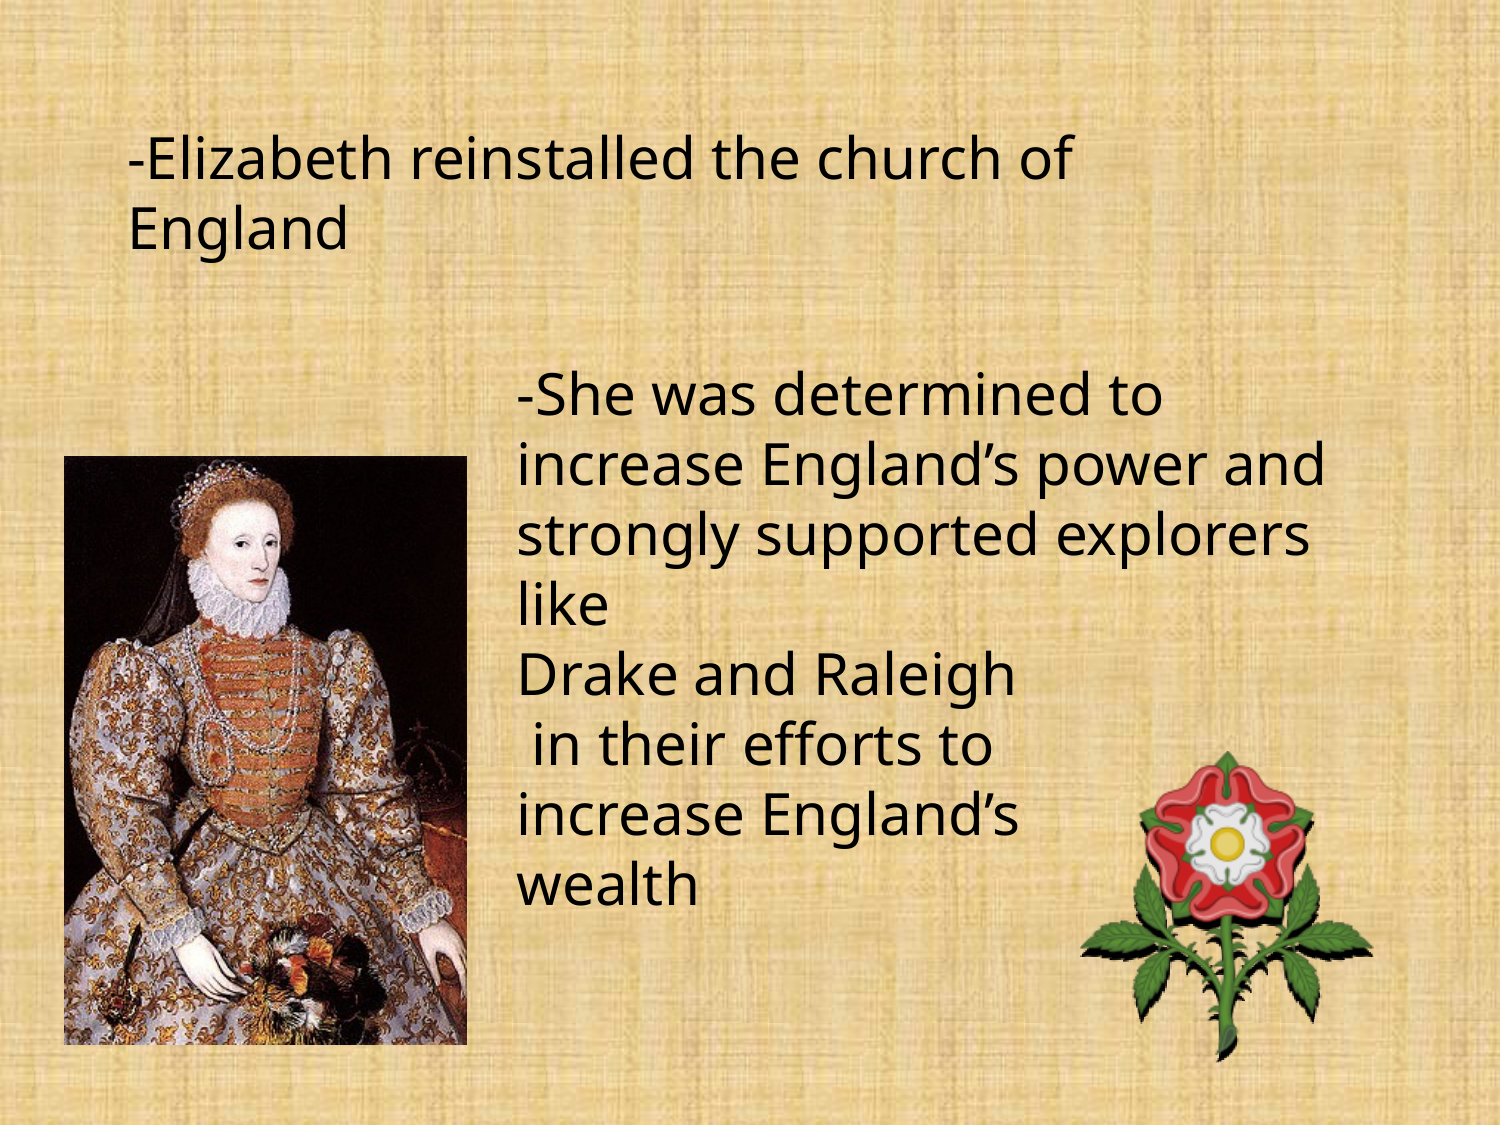

-Elizabeth reinstalled the church of England
-She was determined to increase England’s power and strongly supported explorers like
Drake and Raleigh
 in their efforts to
increase England’s
wealth